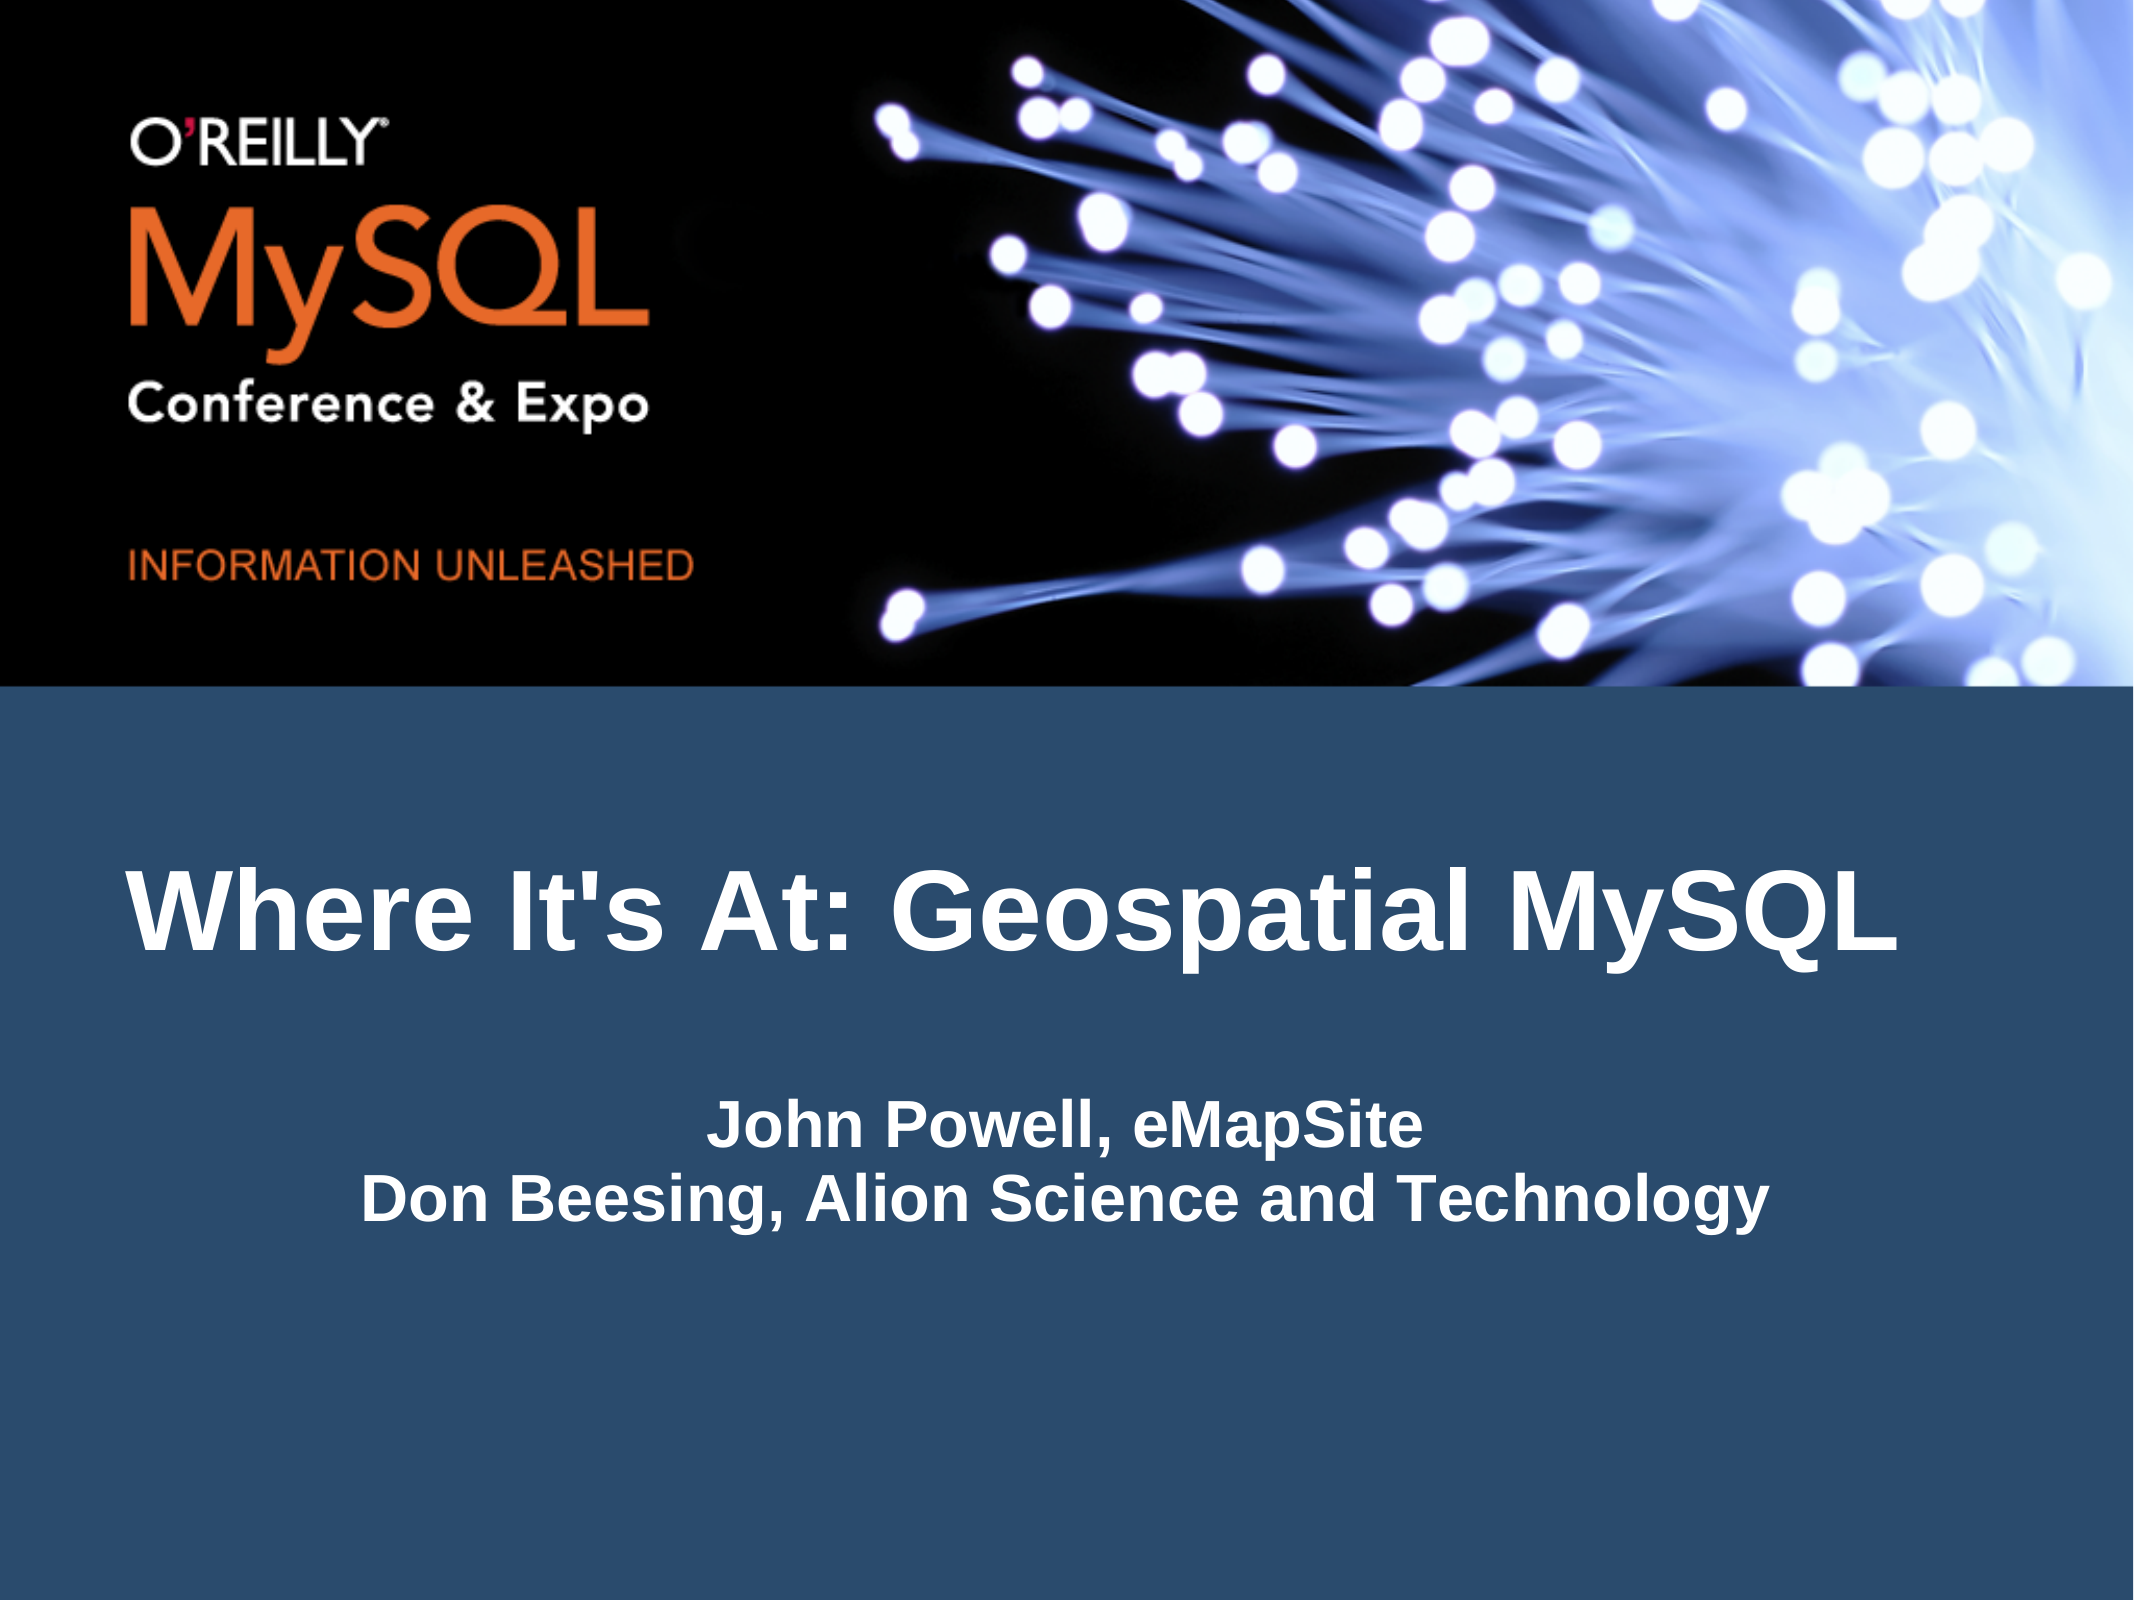

# Where It's At: Geospatial MySQL
John Powell, eMapSite
Don Beesing, Alion Science and Technology